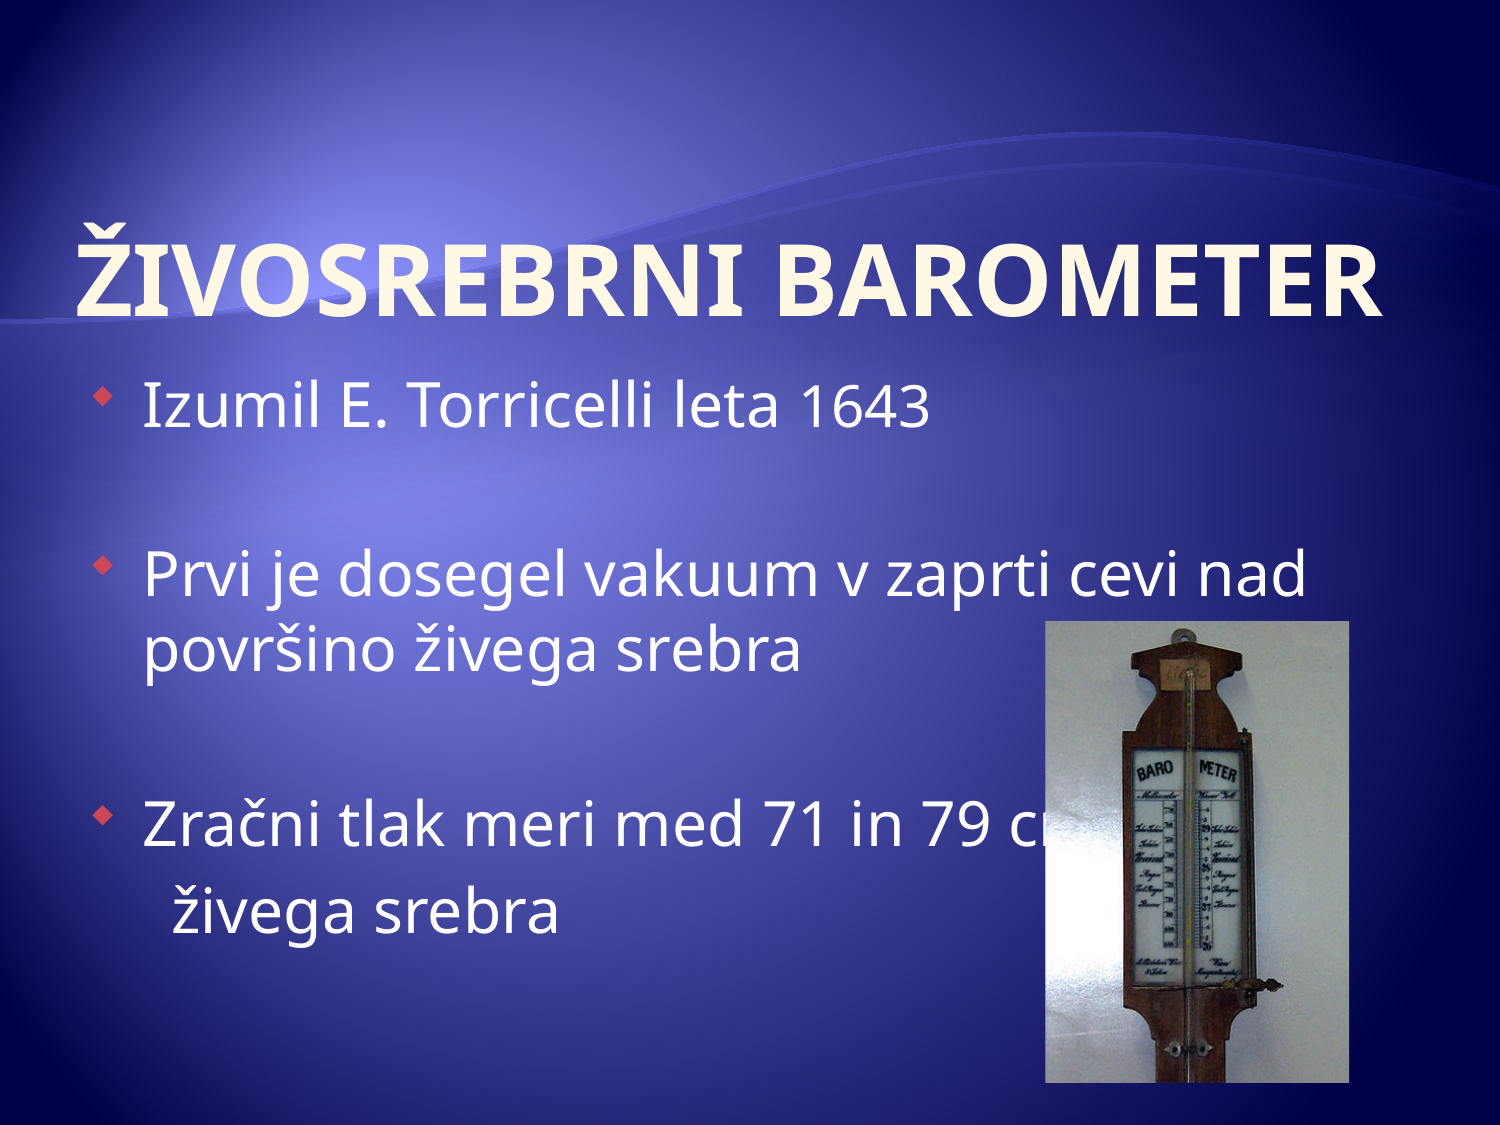

# ŽIVOSREBRNI BAROMETER
Izumil E. Torricelli leta 1643
Prvi je dosegel vakuum v zaprti cevi nad površino živega srebra
Zračni tlak meri med 71 in 79 cm
 živega srebra